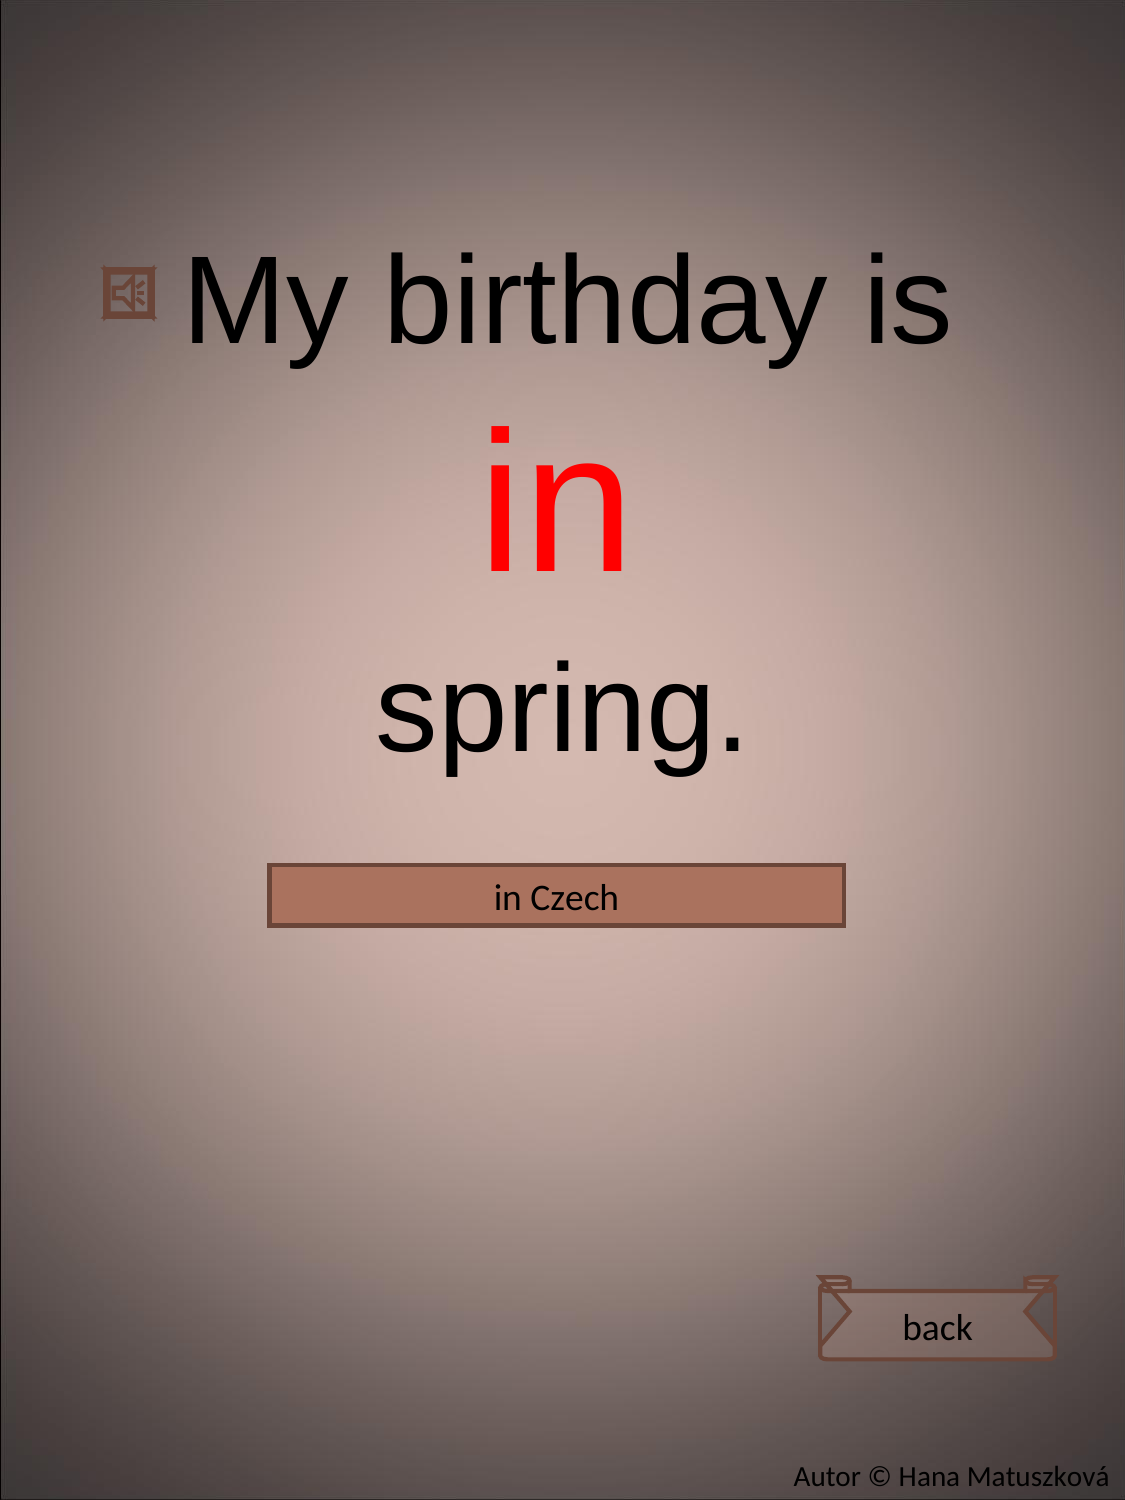

My birthday is
in
spring.
Mám narozeniny na jaře.
in Czech
back
Autor © Hana Matuszková